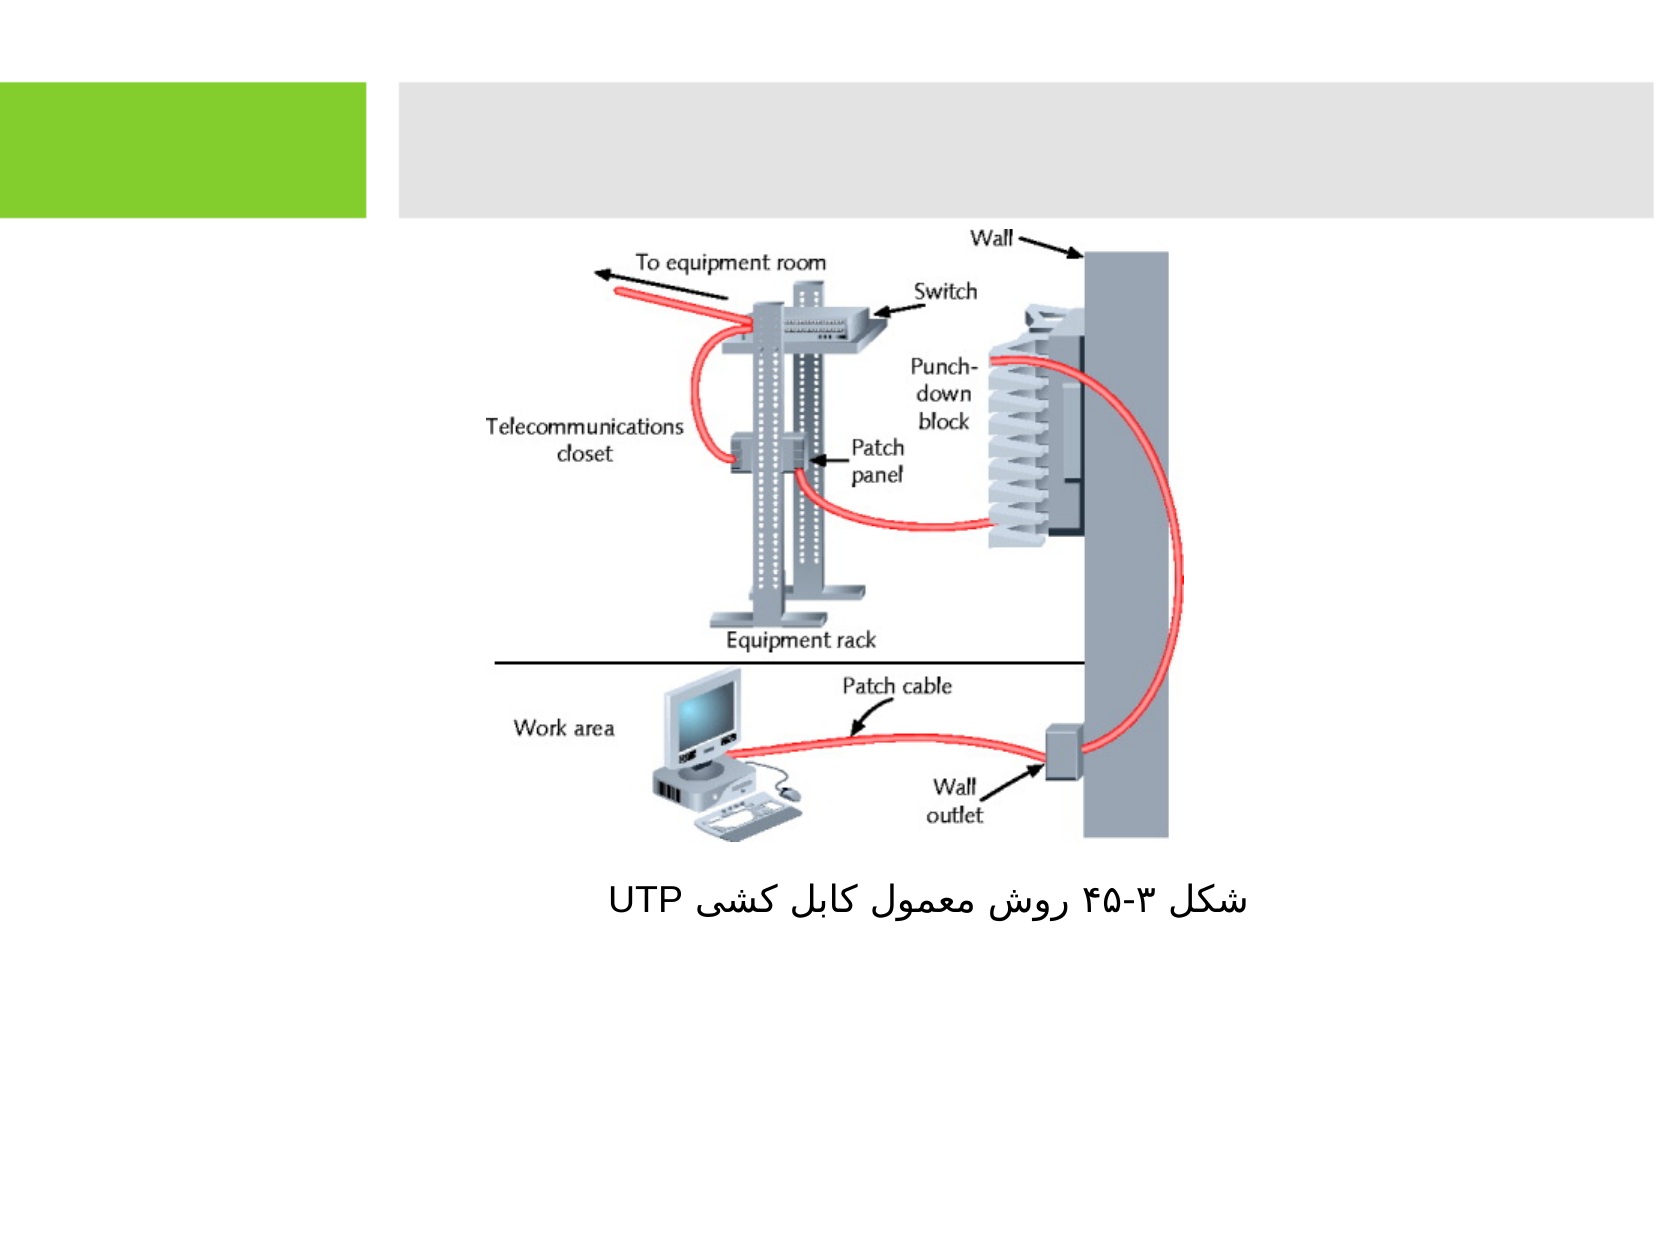

شکل ۳-۴۵ روش معمول کابل کشی UTP